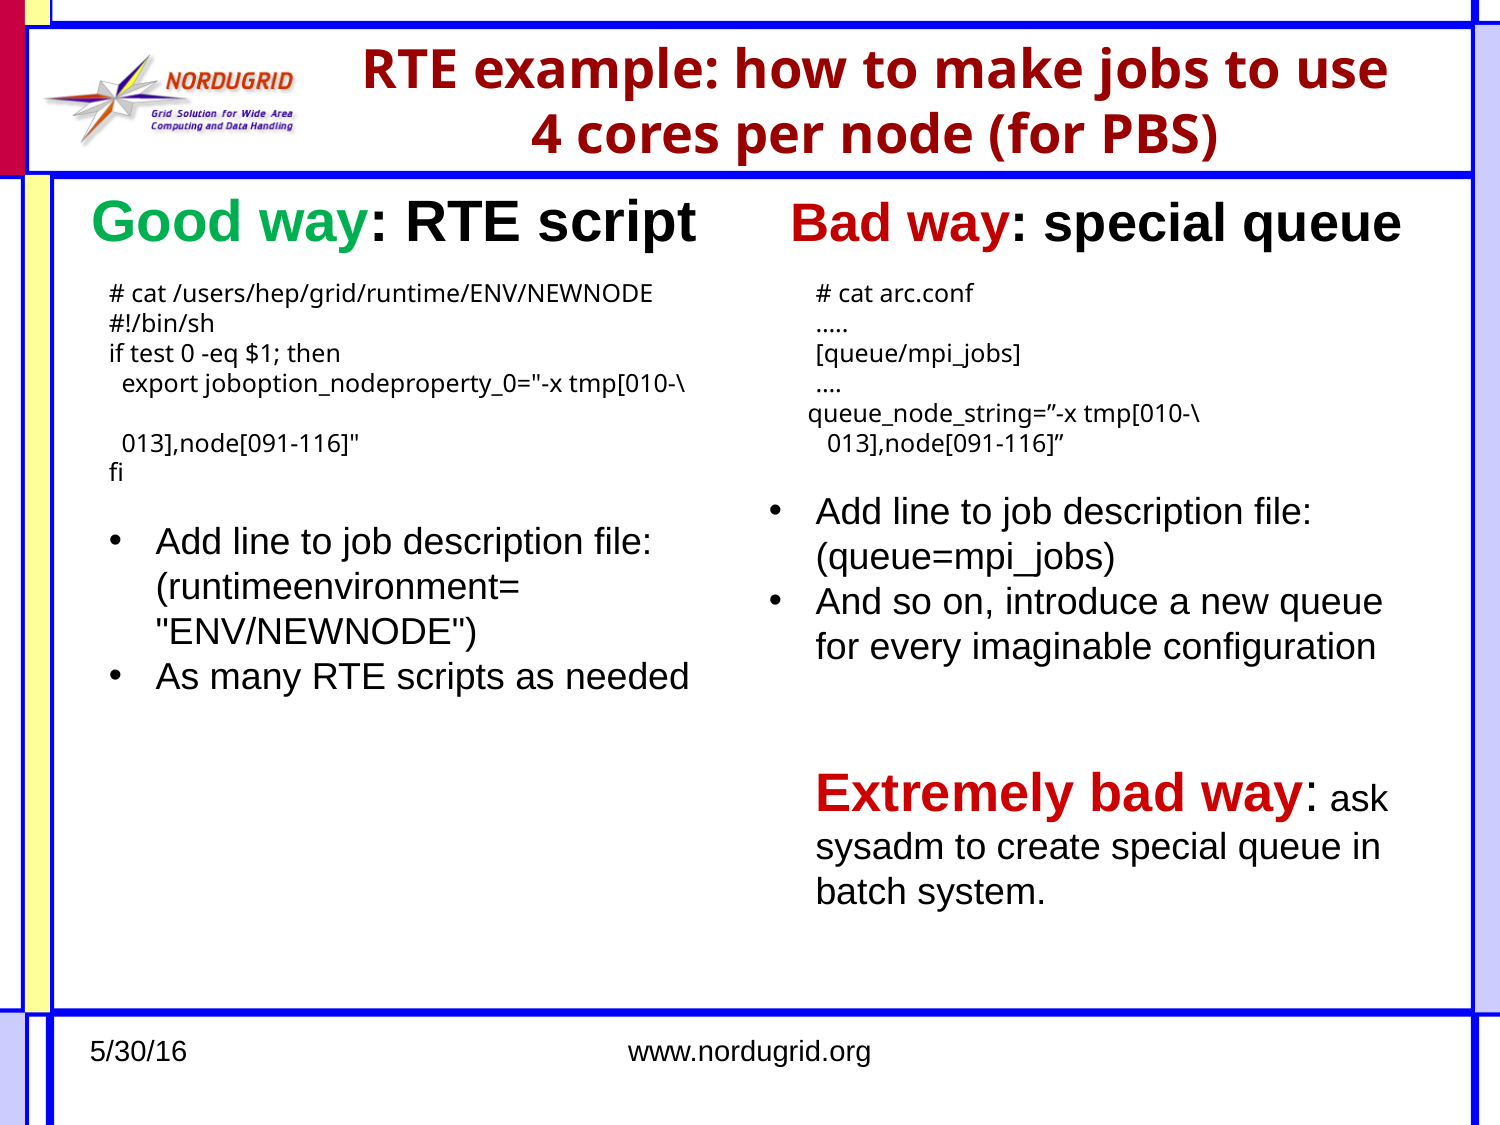

RTE example: how to make jobs  to use 4 cores per node (for PBS)
Good way: RTE script
Bad way: special queue
# cat /users/hep/grid/runtime/ENV/NEWNODE
#!/bin/sh
if test 0 -eq $1; then
 export joboption_nodeproperty_0="-x tmp[010-\
 013],node[091-116]"
fi
Add line to job description file: (runtimeenvironment= "ENV/NEWNODE")
As many RTE scripts as needed
# cat arc.conf
…..
[queue/mpi_jobs]
….
 queue_node_string=”-x tmp[010-\
 013],node[091-116]”
Add line to job description file: (queue=mpi_jobs)
And so on, introduce a new queue for every imaginable configuration
Extremely bad way: ask sysadm to create special queue in batch system.
5/30/16
www.nordugrid.org